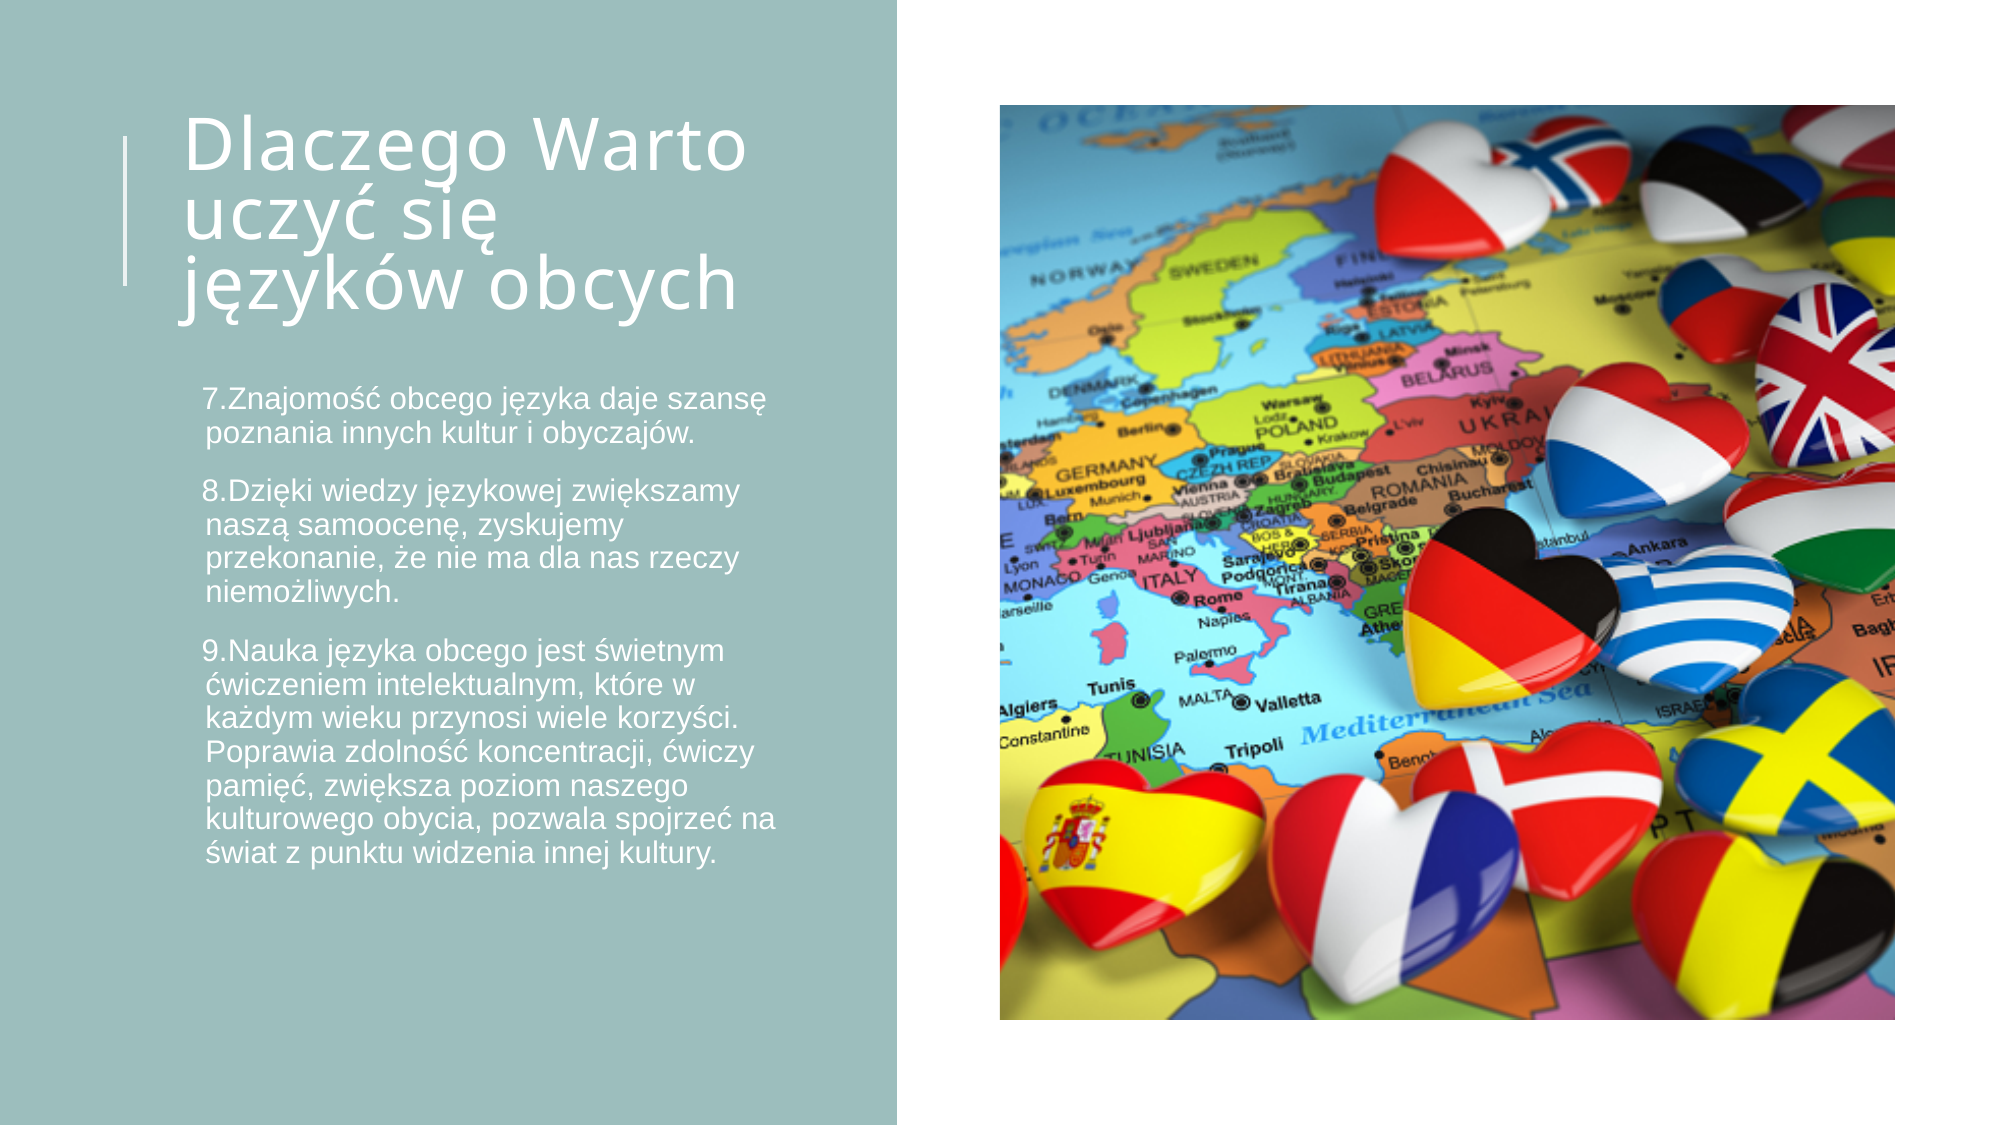

# Dlaczego Warto uczyć się języków obcych
7.Znajomość obcego języka daje szansę poznania innych kultur i obyczajów.
8.Dzięki wiedzy językowej zwiększamy naszą samoocenę, zyskujemy przekonanie, że nie ma dla nas rzeczy niemożliwych.
9.Nauka języka obcego jest świetnym ćwiczeniem intelektualnym, które w każdym wieku przynosi wiele korzyści. Poprawia zdolność koncentracji, ćwiczy pamięć, zwiększa poziom naszego kulturowego obycia, pozwala spojrzeć na świat z punktu widzenia innej kultury.